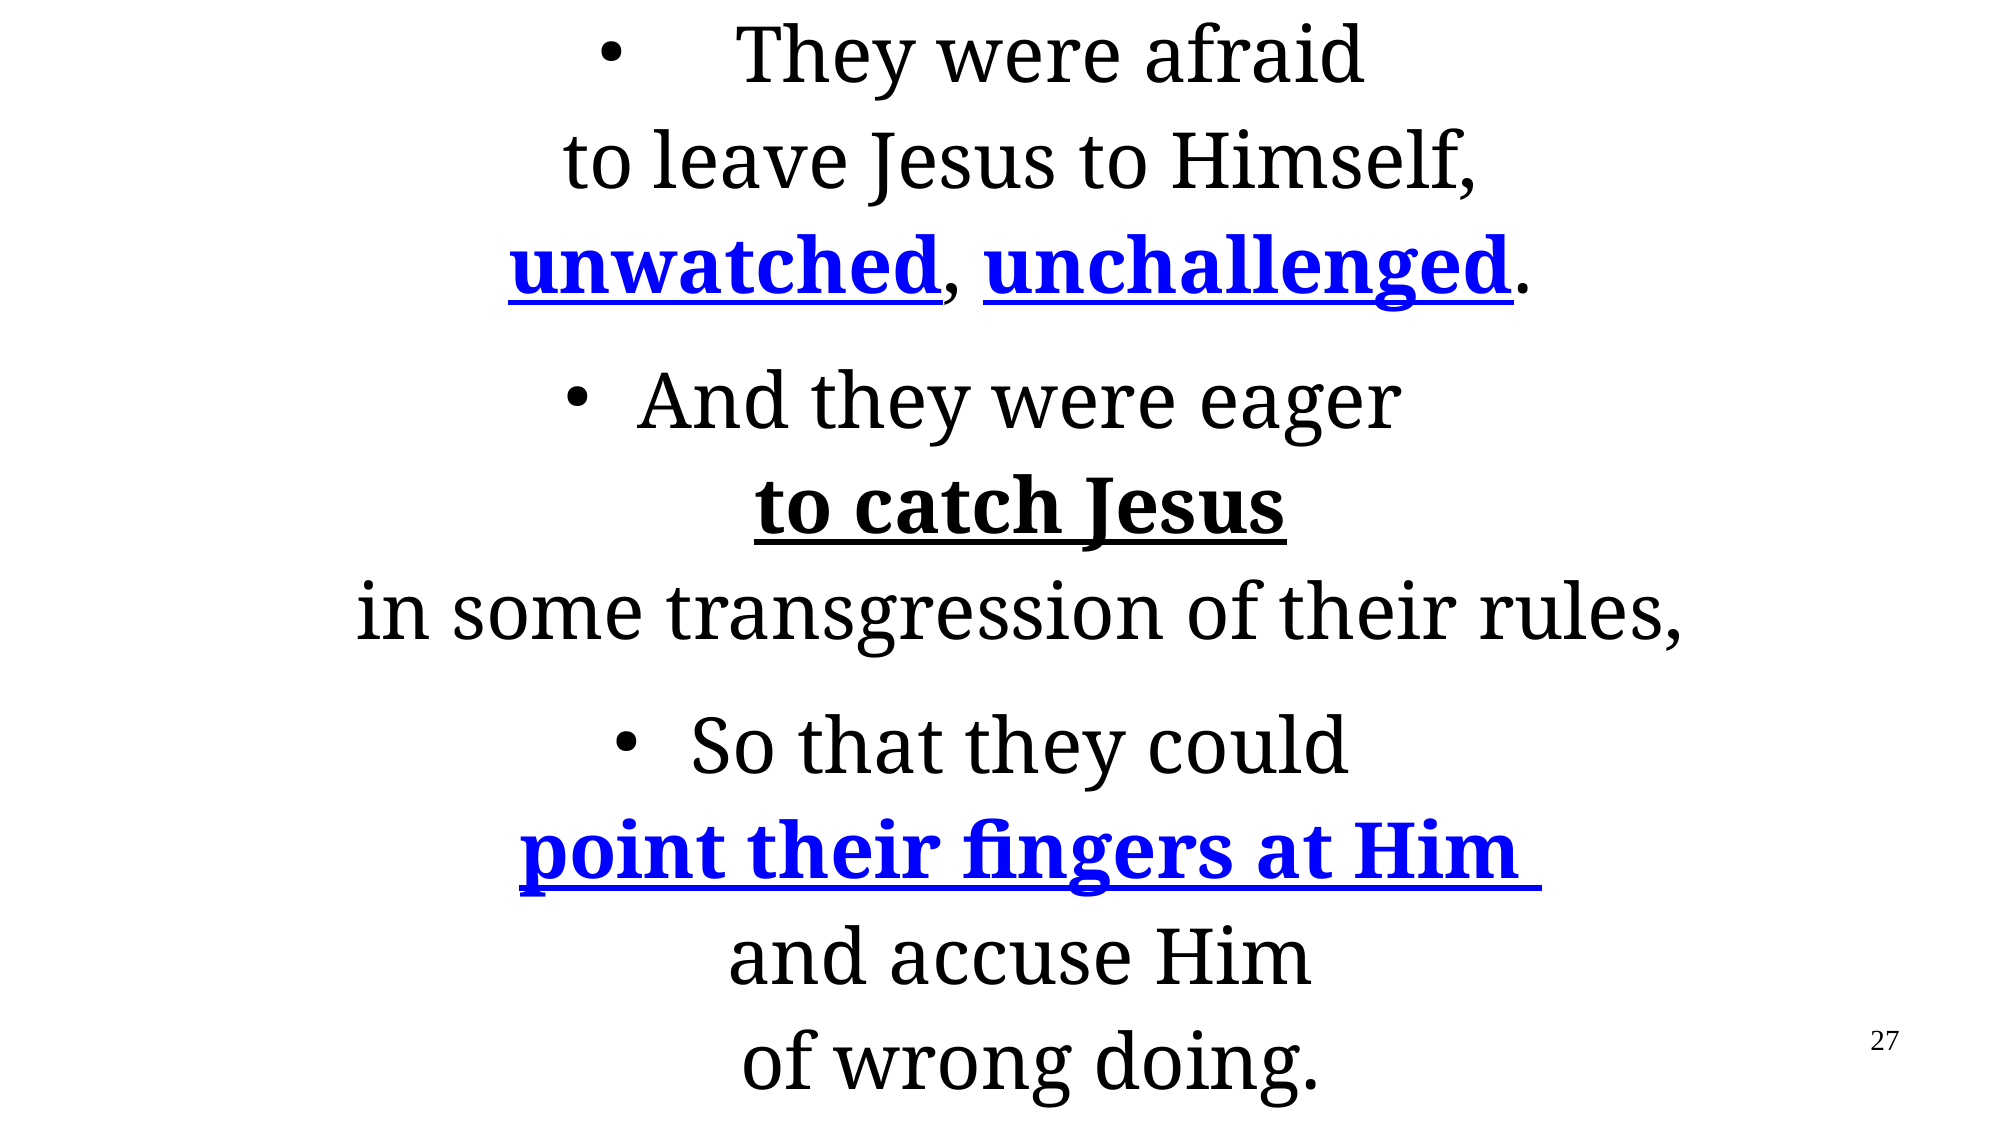

# They were afraid to leave Jesus to Himself, unwatched, unchallenged.
And they were eager
to catch Jesus
in some transgression of their rules,
So that they could
point their fingers at Him
and accuse Him
of wrong doing.
27